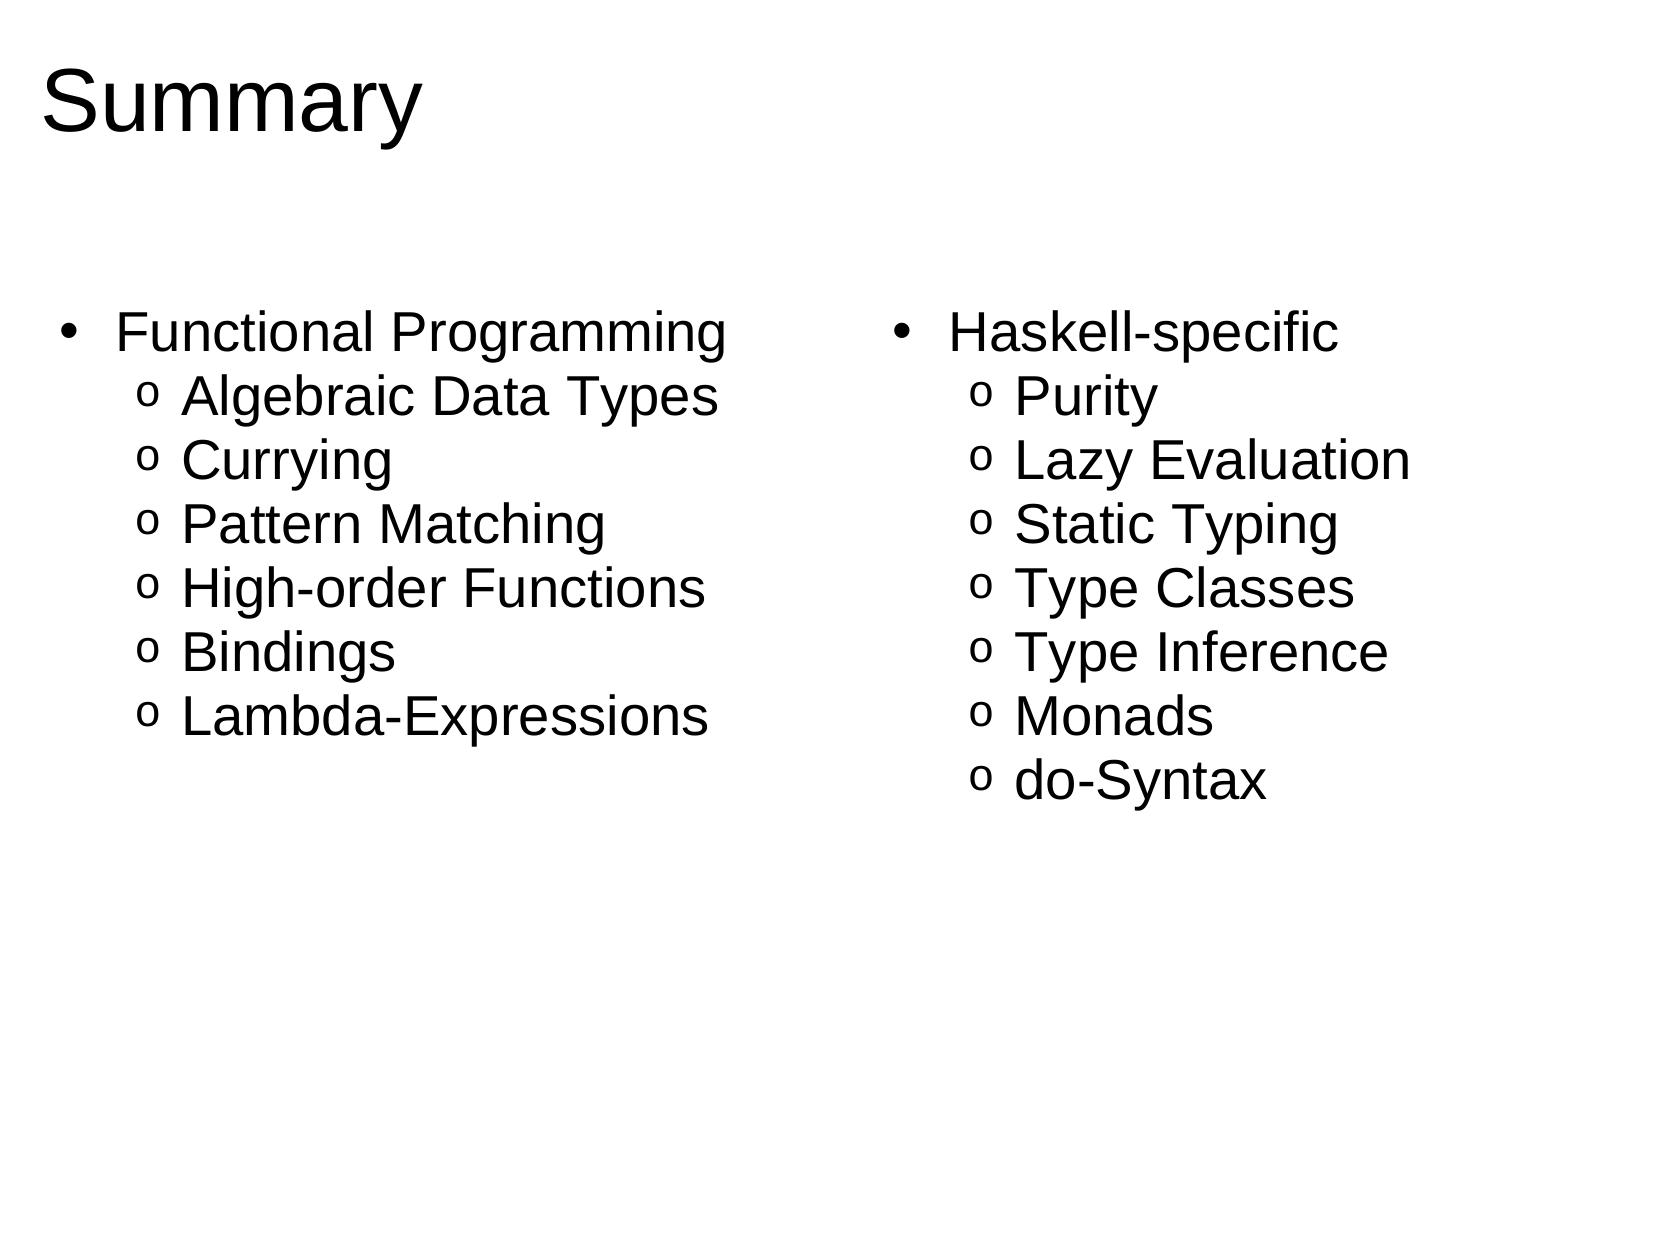

# Summary
Functional Programming
Algebraic Data Types
Currying
Pattern Matching
High-order Functions
Bindings
Lambda-Expressions
Haskell-specific
Purity
Lazy Evaluation
Static Typing
Type Classes
Type Inference
Monads
do-Syntax